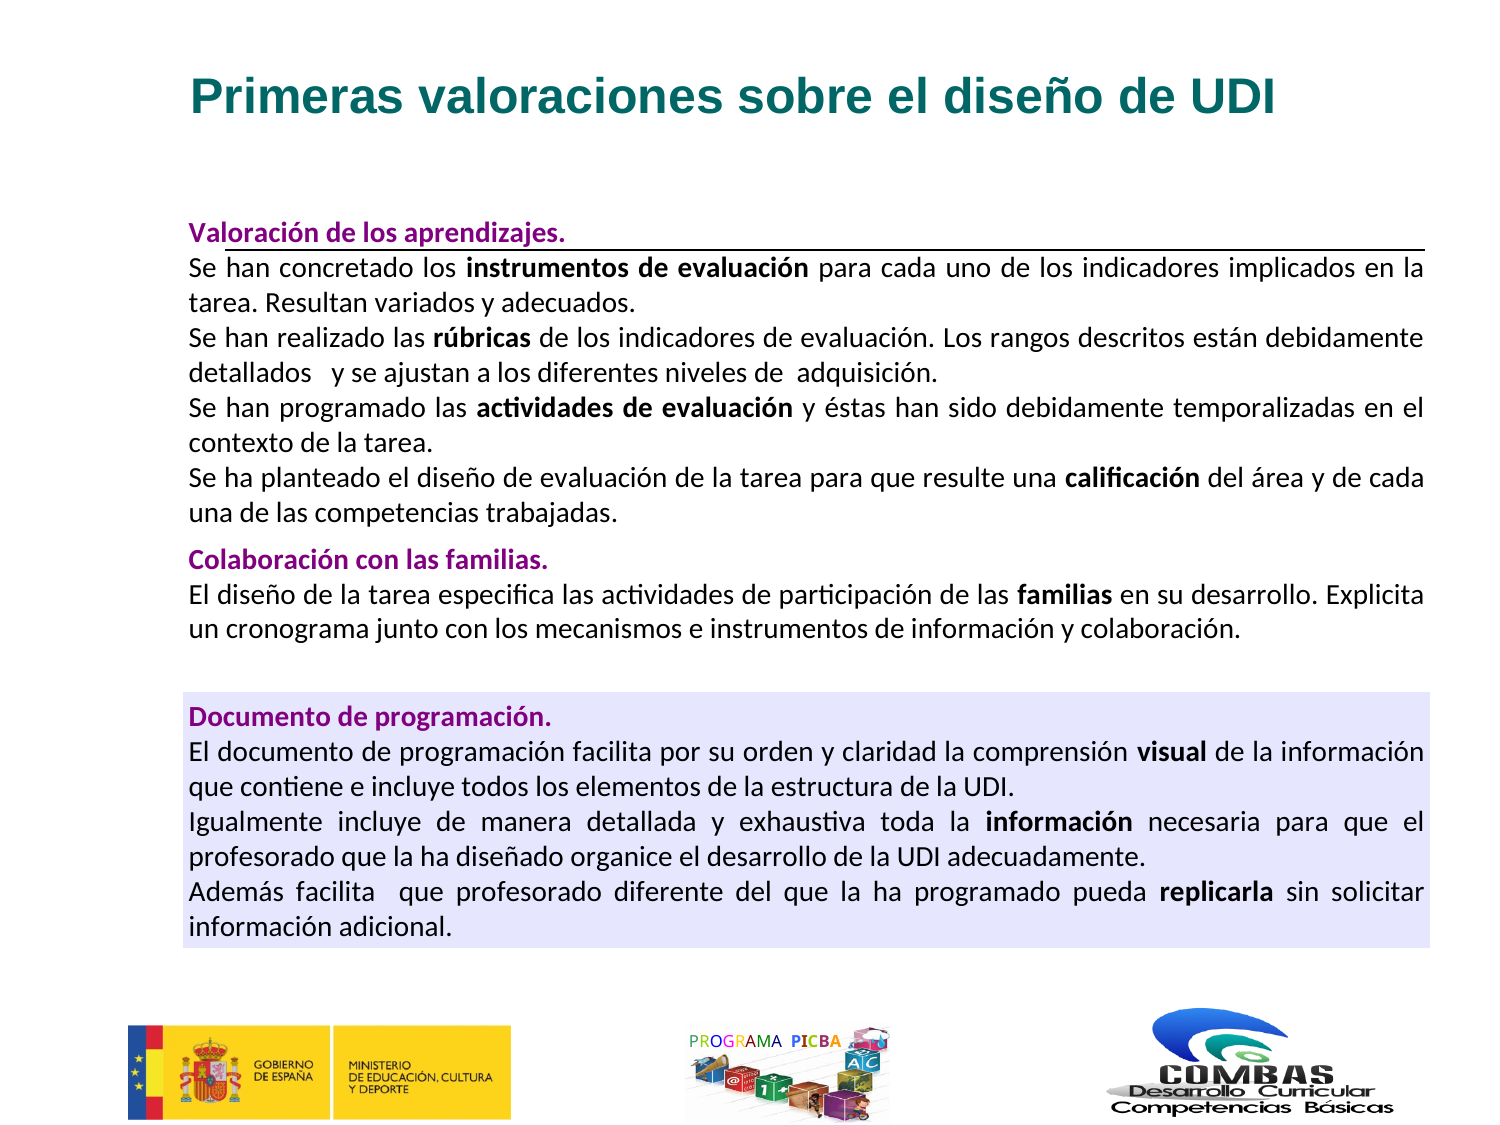

# Primeras valoraciones sobre el diseño de UDI
| Valoración de los aprendizajes. Se han concretado los instrumentos de evaluación para cada uno de los indicadores implicados en la tarea. Resultan variados y adecuados. Se han realizado las rúbricas de los indicadores de evaluación. Los rangos descritos están debidamente detallados y se ajustan a los diferentes niveles de adquisición. Se han programado las actividades de evaluación y éstas han sido debidamente temporalizadas en el contexto de la tarea. Se ha planteado el diseño de evaluación de la tarea para que resulte una calificación del área y de cada una de las competencias trabajadas. |
| --- |
| Colaboración con las familias. El diseño de la tarea especifica las actividades de participación de las familias en su desarrollo. Explicita un cronograma junto con los mecanismos e instrumentos de información y colaboración. |
| Documento de programación. El documento de programación facilita por su orden y claridad la comprensión visual de la información que contiene e incluye todos los elementos de la estructura de la UDI. Igualmente incluye de manera detallada y exhaustiva toda la información necesaria para que el profesorado que la ha diseñado organice el desarrollo de la UDI adecuadamente. Además facilita que profesorado diferente del que la ha programado pueda replicarla sin solicitar información adicional. |
PROGRAMA PICBA